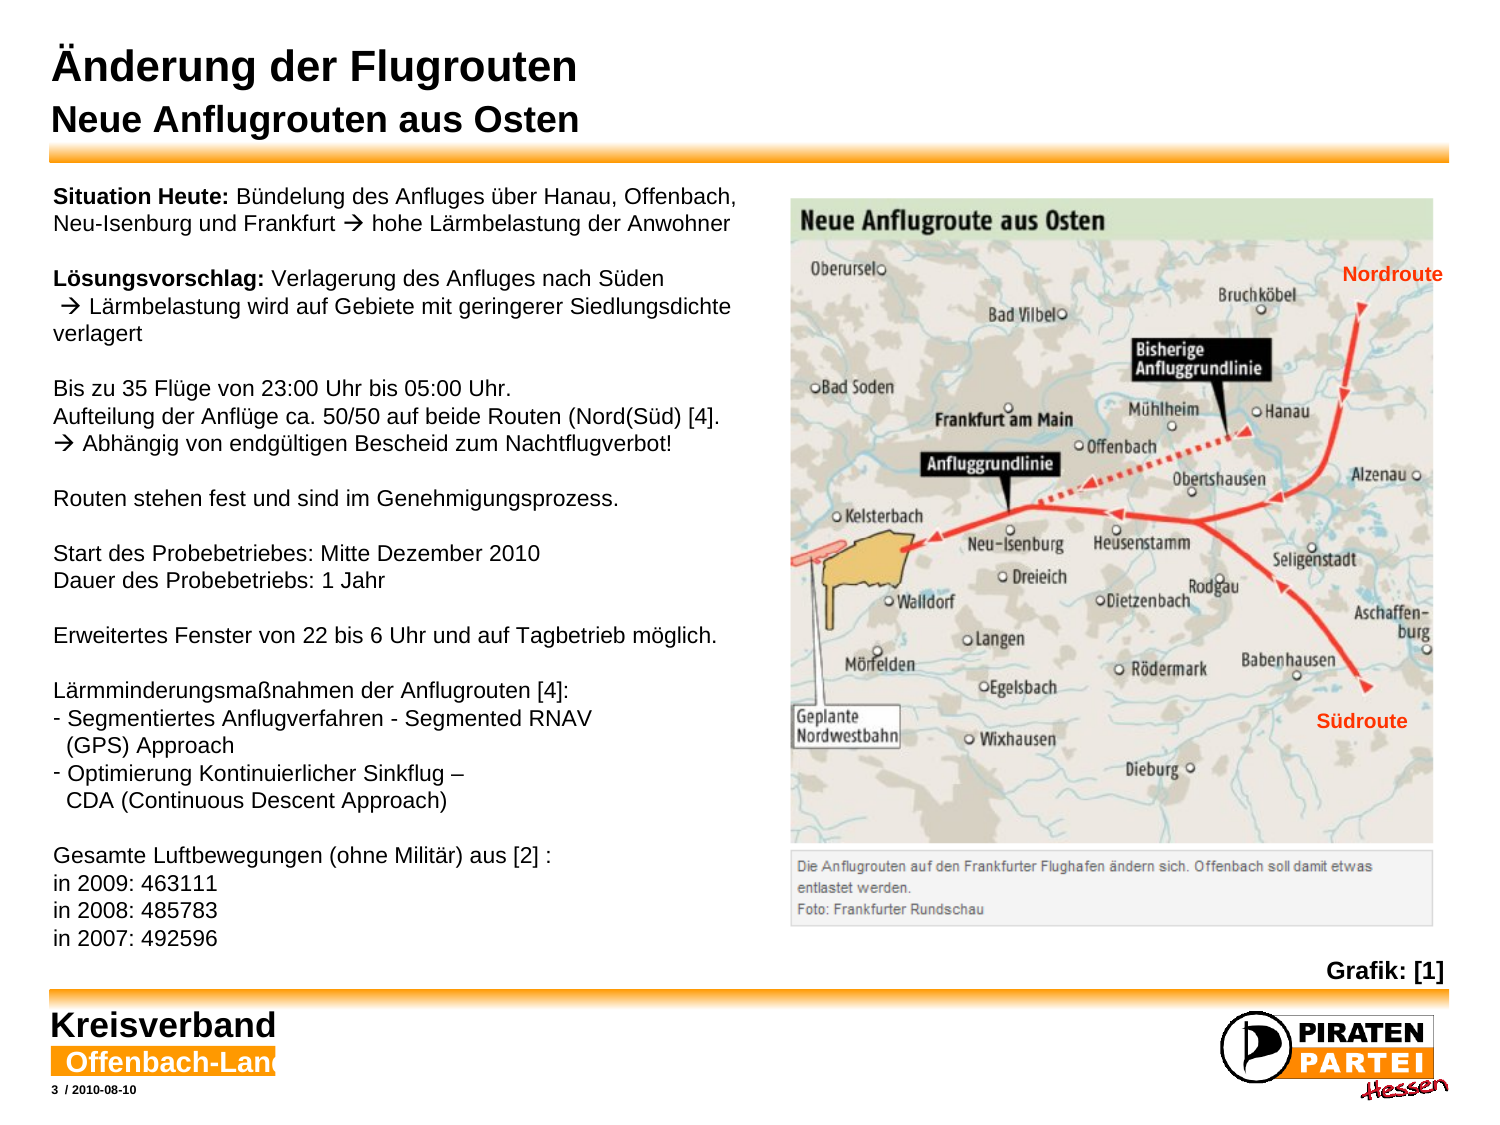

# Änderung der Flugrouten Neue Anflugrouten aus Osten
Situation Heute: Bündelung des Anfluges über Hanau, Offenbach,
Neu-Isenburg und Frankfurt  hohe Lärmbelastung der Anwohner
Lösungsvorschlag: Verlagerung des Anfluges nach Süden
  Lärmbelastung wird auf Gebiete mit geringerer Siedlungsdichte
verlagert
Bis zu 35 Flüge von 23:00 Uhr bis 05:00 Uhr.
Aufteilung der Anflüge ca. 50/50 auf beide Routen (Nord(Süd) [4].
 Abhängig von endgültigen Bescheid zum Nachtflugverbot!
Routen stehen fest und sind im Genehmigungsprozess.
Start des Probebetriebes: Mitte Dezember 2010
Dauer des Probebetriebs: 1 Jahr
Erweitertes Fenster von 22 bis 6 Uhr und auf Tagbetrieb möglich.
Lärmminderungsmaßnahmen der Anflugrouten [4]:
 Segmentiertes Anflugverfahren - Segmented RNAV
 (GPS) Approach
 Optimierung Kontinuierlicher Sinkflug –
 CDA (Continuous Descent Approach)
Gesamte Luftbewegungen (ohne Militär) aus [2] :
in 2009: 463111
in 2008: 485783
in 2007: 492596
Nordroute
Südroute
Grafik: [1]